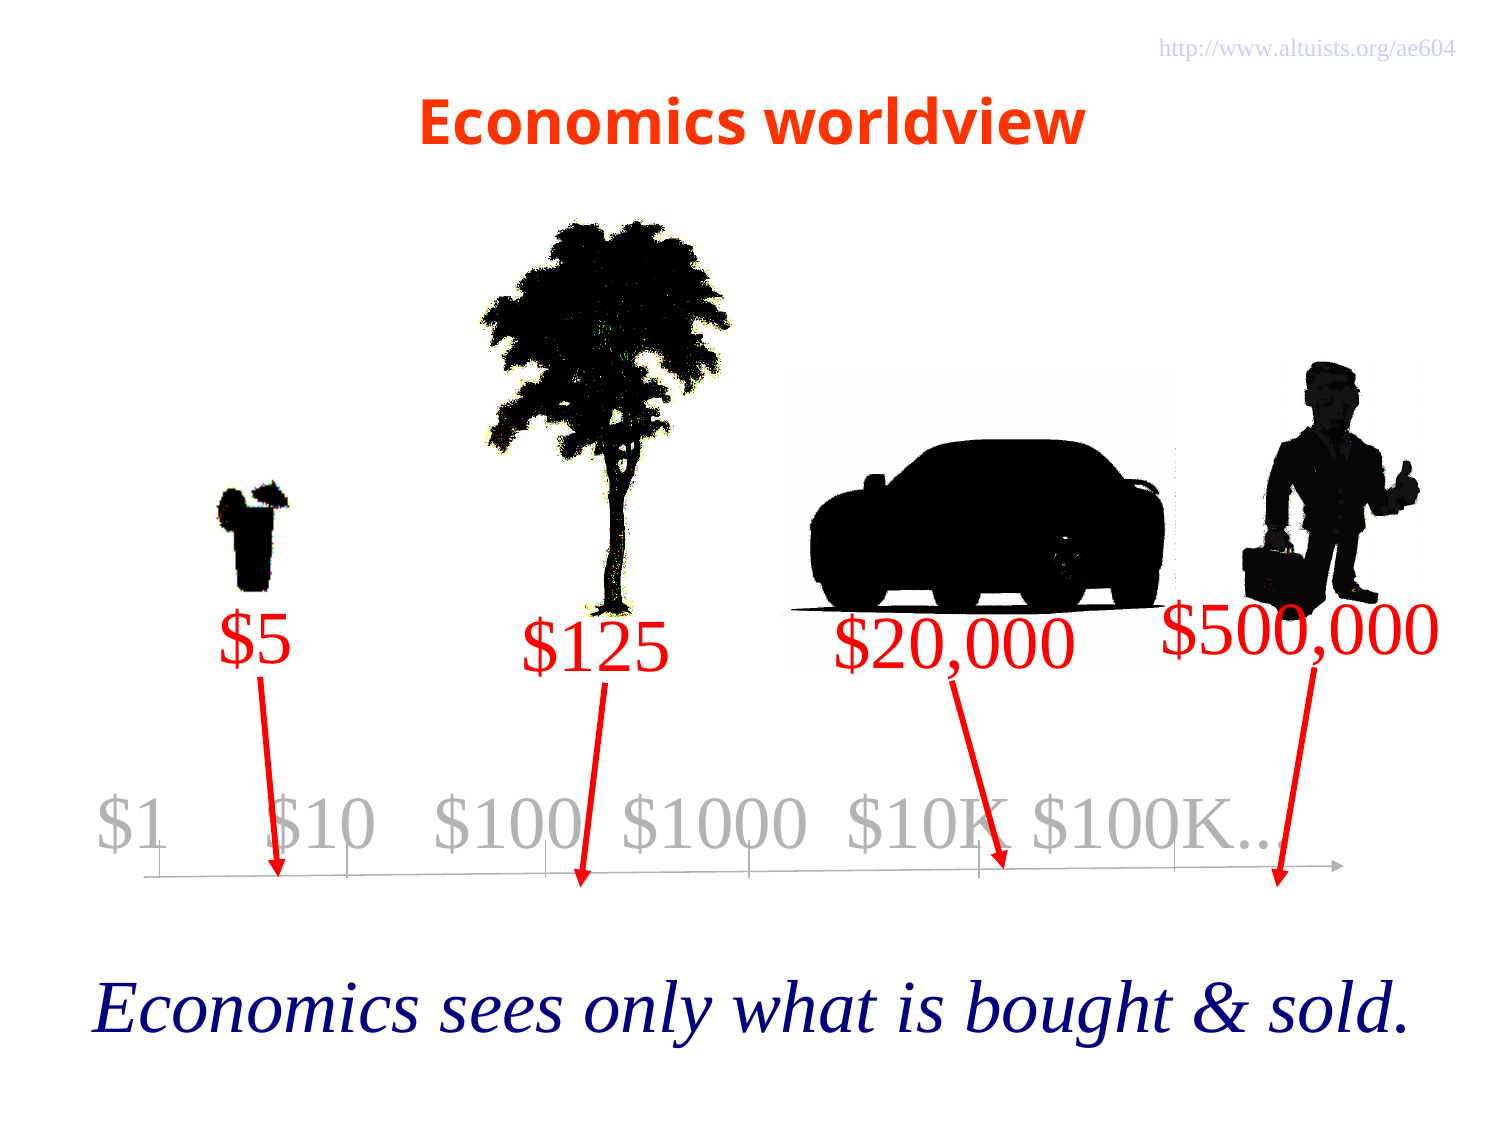

http://www.altuists.org/ae604
Economics worldview
$500,000
$5
$20,000
$125
$1 $10 $100 $1000 $10K $100K...
Economics sees only what is bought & sold.